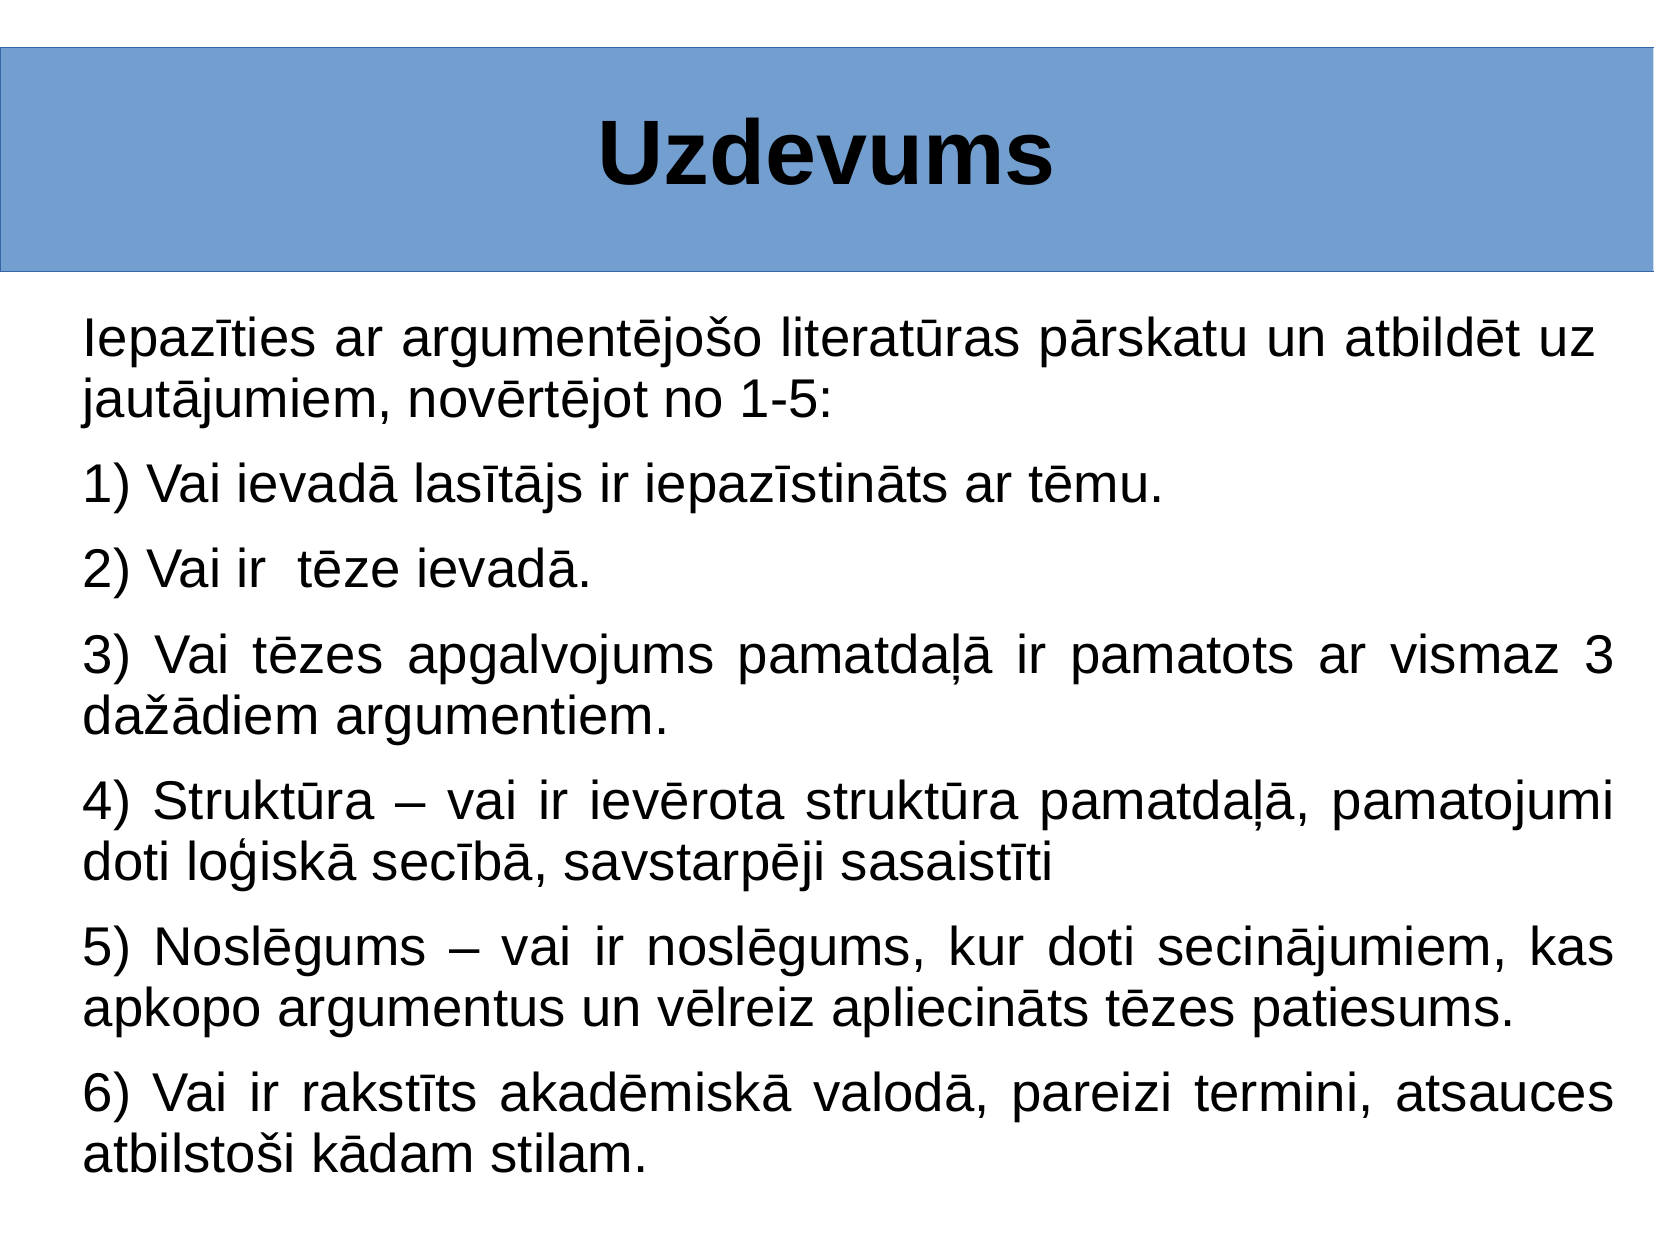

# Uzdevums
Iepazīties ar argumentējošo literatūras pārskatu un atbildēt uz jautājumiem, novērtējot no 1-5:
1) Vai ievadā lasītājs ir iepazīstināts ar tēmu.
2) Vai ir tēze ievadā.
3) Vai tēzes apgalvojums pamatdaļā ir pamatots ar vismaz 3 dažādiem argumentiem.
4) Struktūra – vai ir ievērota struktūra pamatdaļā, pamatojumi doti loģiskā secībā, savstarpēji sasaistīti
5) Noslēgums – vai ir noslēgums, kur doti secinājumiem, kas apkopo argumentus un vēlreiz apliecināts tēzes patiesums.
6) Vai ir rakstīts akadēmiskā valodā, pareizi termini, atsauces atbilstoši kādam stilam.